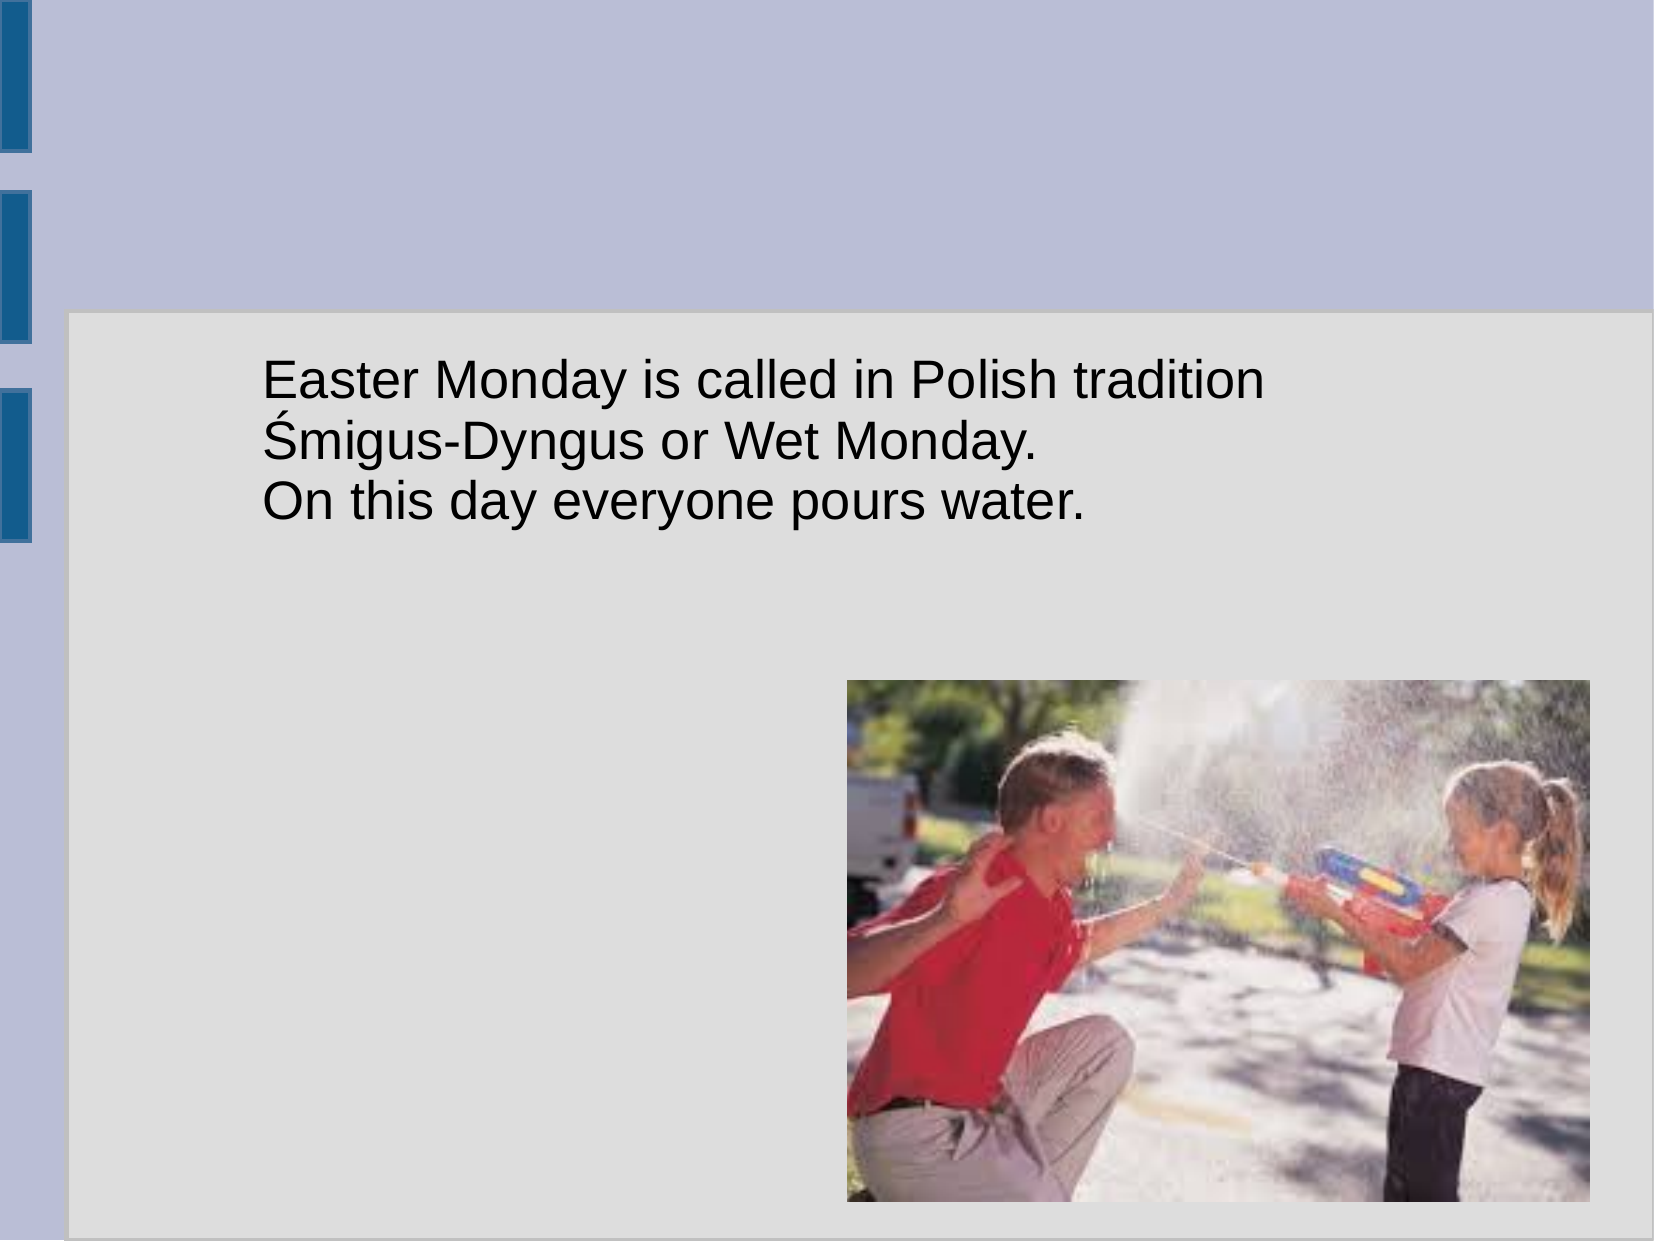

#
Easter Monday is called in Polish tradition
Śmigus-Dyngus or Wet Monday.
On this day everyone pours water.